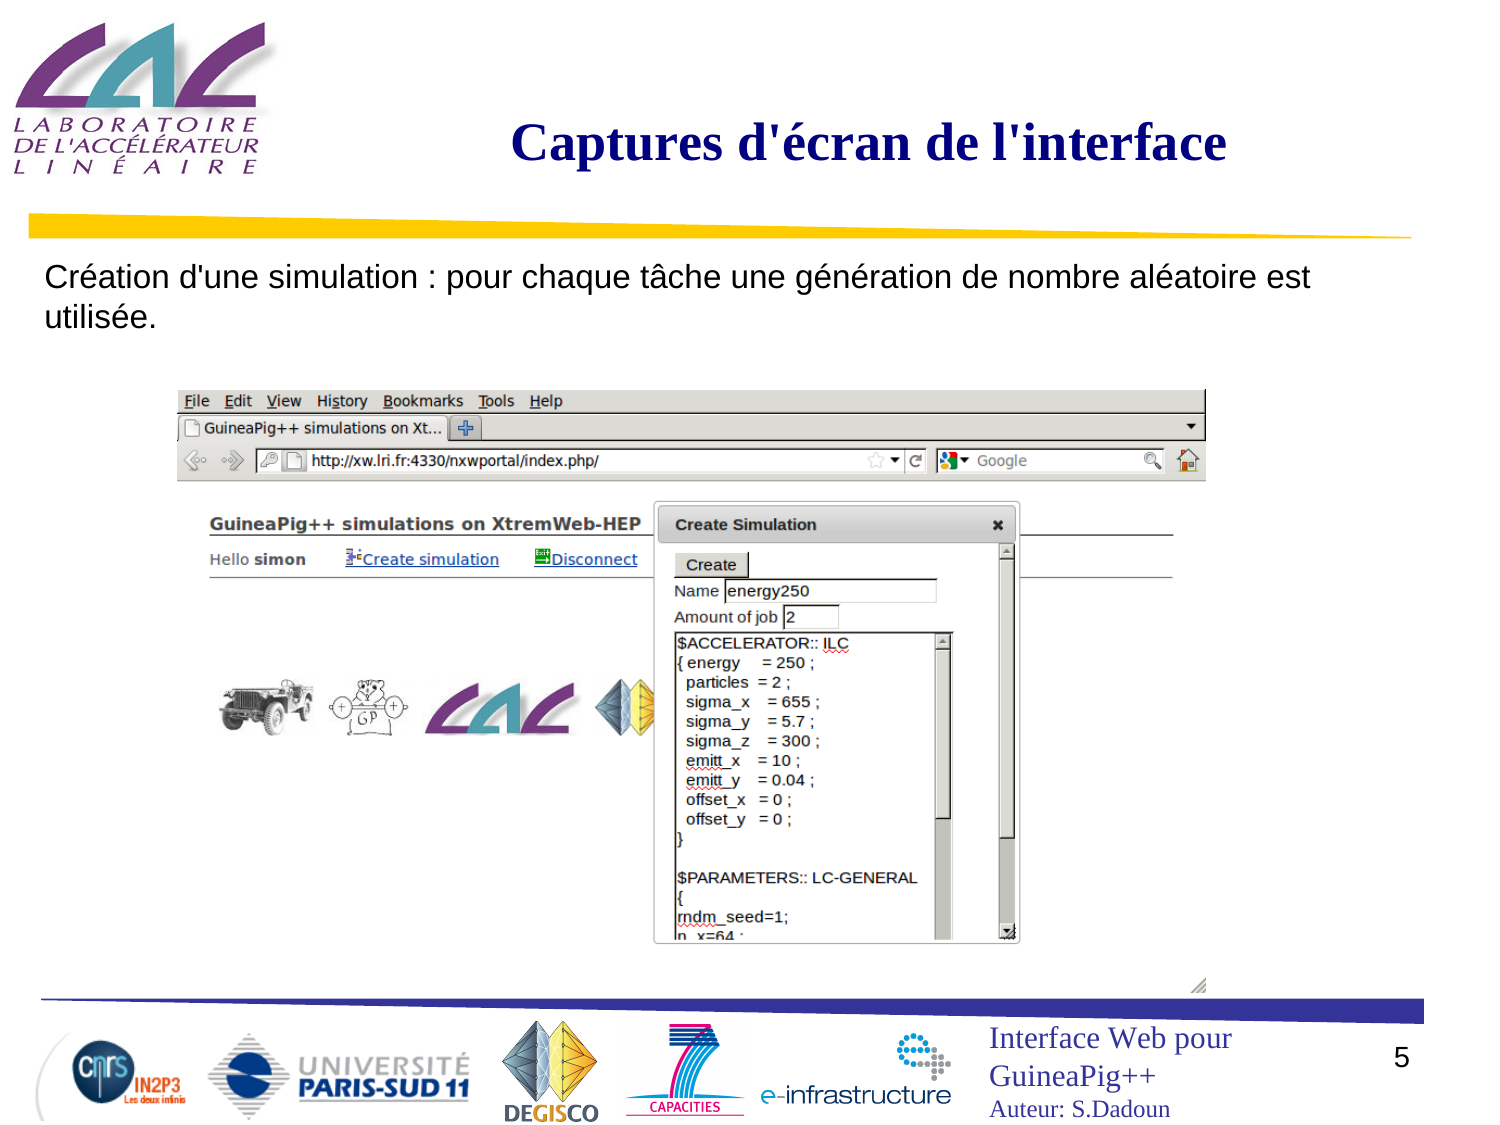

# Captures d'écran de l'interface
Création d'une simulation : pour chaque tâche une génération de nombre aléatoire est utilisée.